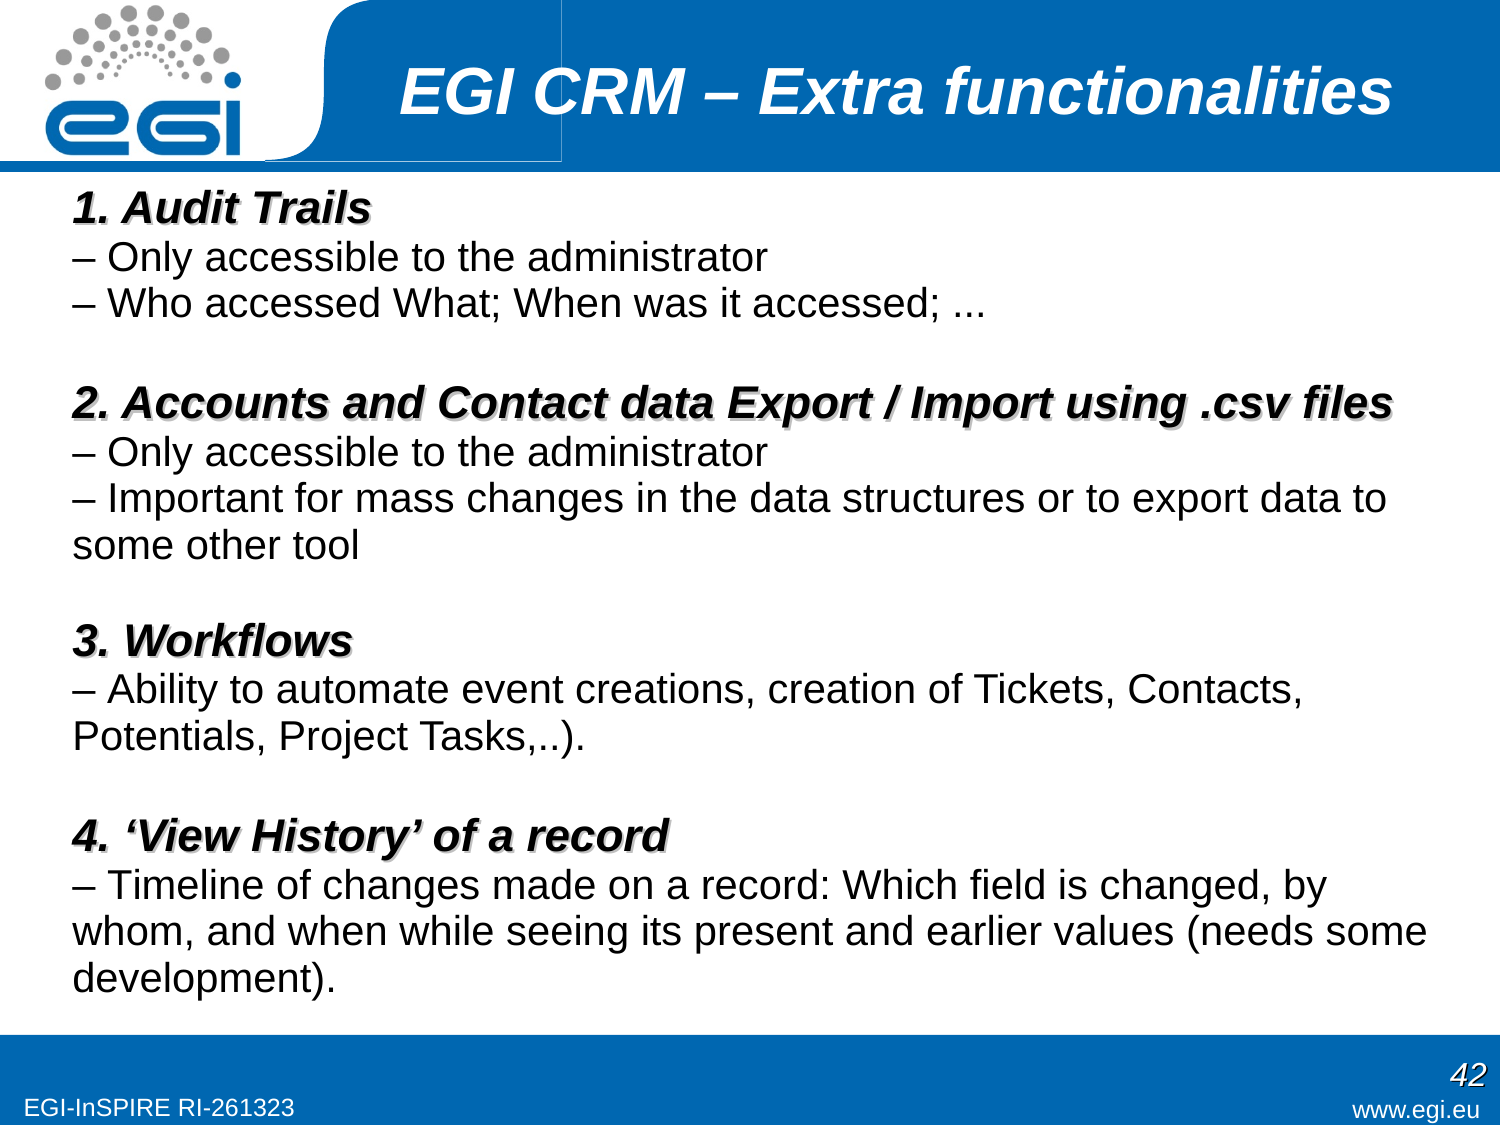

EGI CRM – Extra functionalities
1. Audit Trails
– Only accessible to the administrator
– Who accessed What; When was it accessed; ...
2. Accounts and Contact data Export / Import using .csv files
– Only accessible to the administrator
– Important for mass changes in the data structures or to export data to some other tool
3. Workflows
– Ability to automate event creations, creation of Tickets, Contacts, Potentials, Project Tasks,..).
4. ‘View History’ of a record
– Timeline of changes made on a record: Which field is changed, by whom, and when while seeing its present and earlier values (needs some development).
42